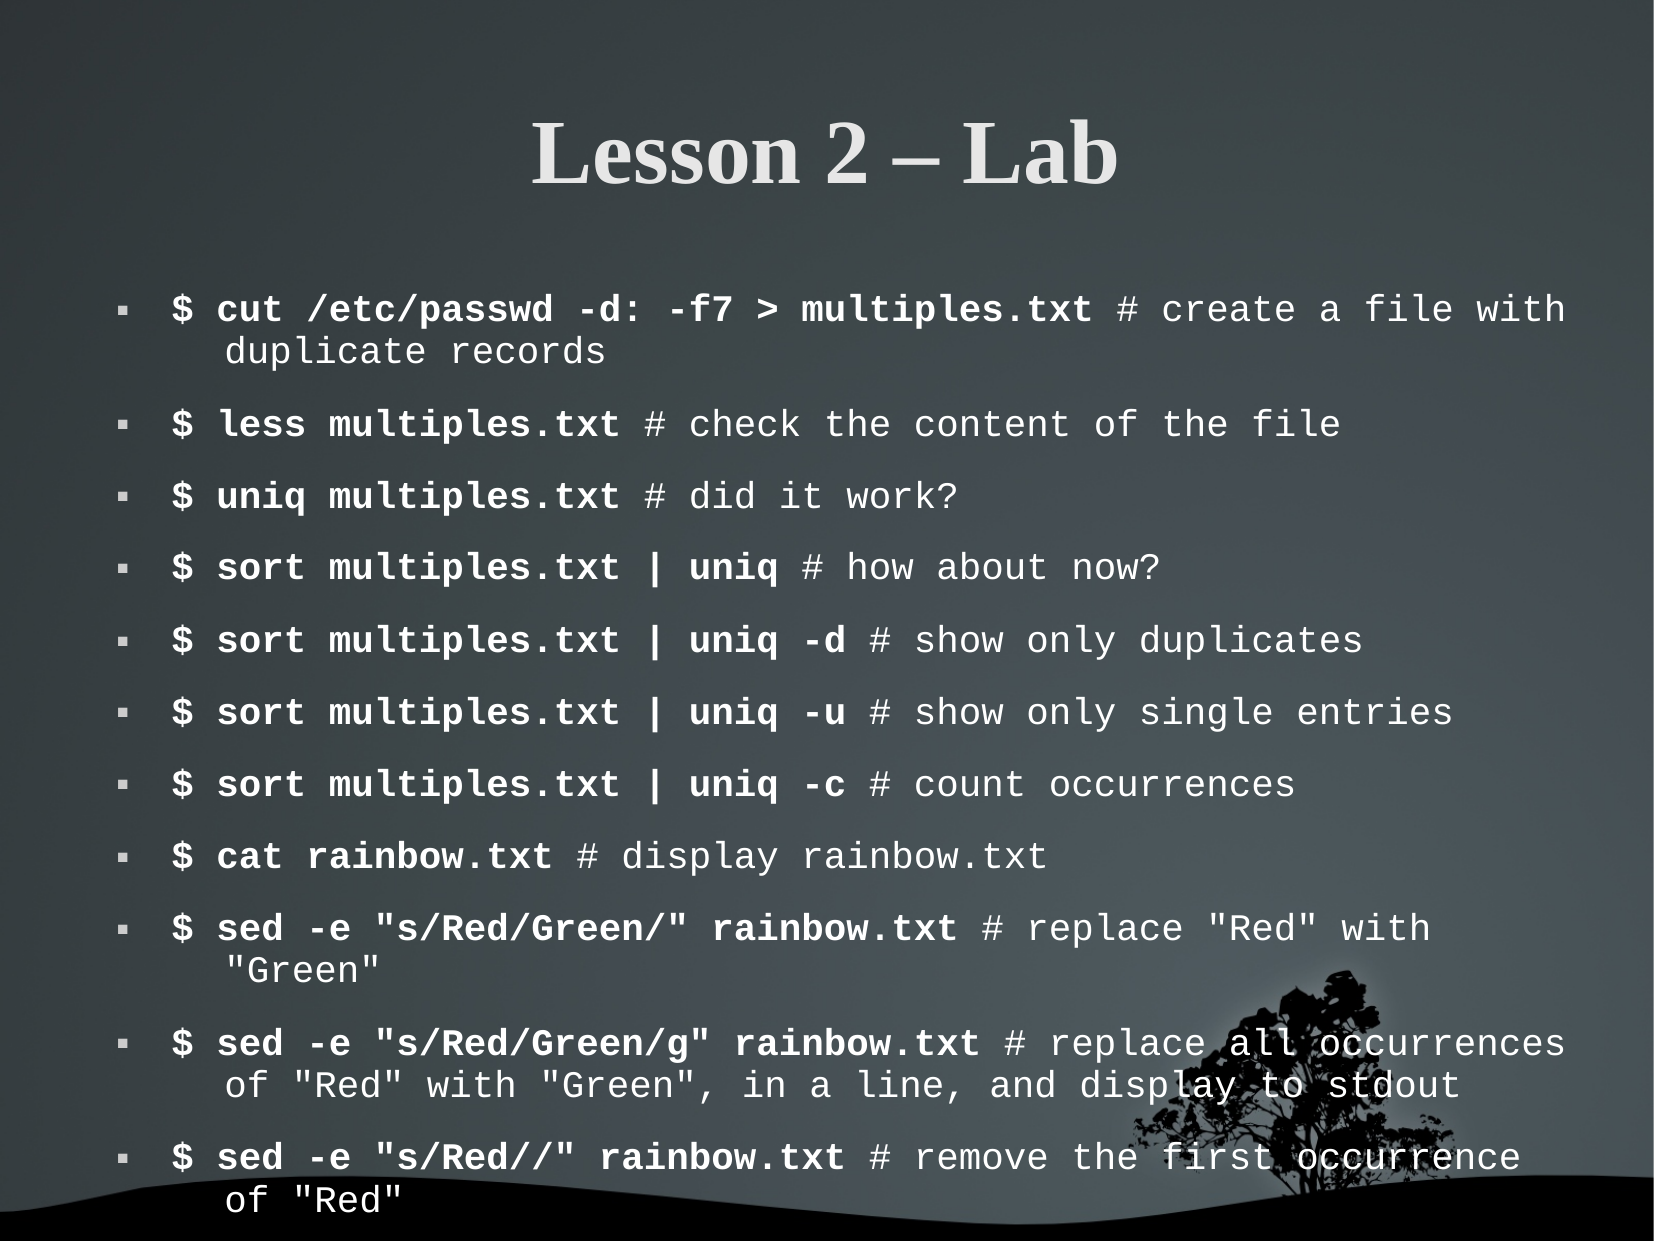

# Lesson 2 – Lab
$ cut /etc/passwd -d: -f7 > multiples.txt # create a file with duplicate records
$ less multiples.txt # check the content of the file
$ uniq multiples.txt # did it work?
$ sort multiples.txt | uniq # how about now?
$ sort multiples.txt | uniq -d # show only duplicates
$ sort multiples.txt | uniq -u # show only single entries
$ sort multiples.txt | uniq -c # count occurrences
$ cat rainbow.txt # display rainbow.txt
$ sed -e "s/Red/Green/" rainbow.txt # replace "Red" with "Green"
$ sed -e "s/Red/Green/g" rainbow.txt # replace all occurrences of "Red" with "Green", in a line, and display to stdout
$ sed -e "s/Red//" rainbow.txt # remove the first occurrence of "Red"